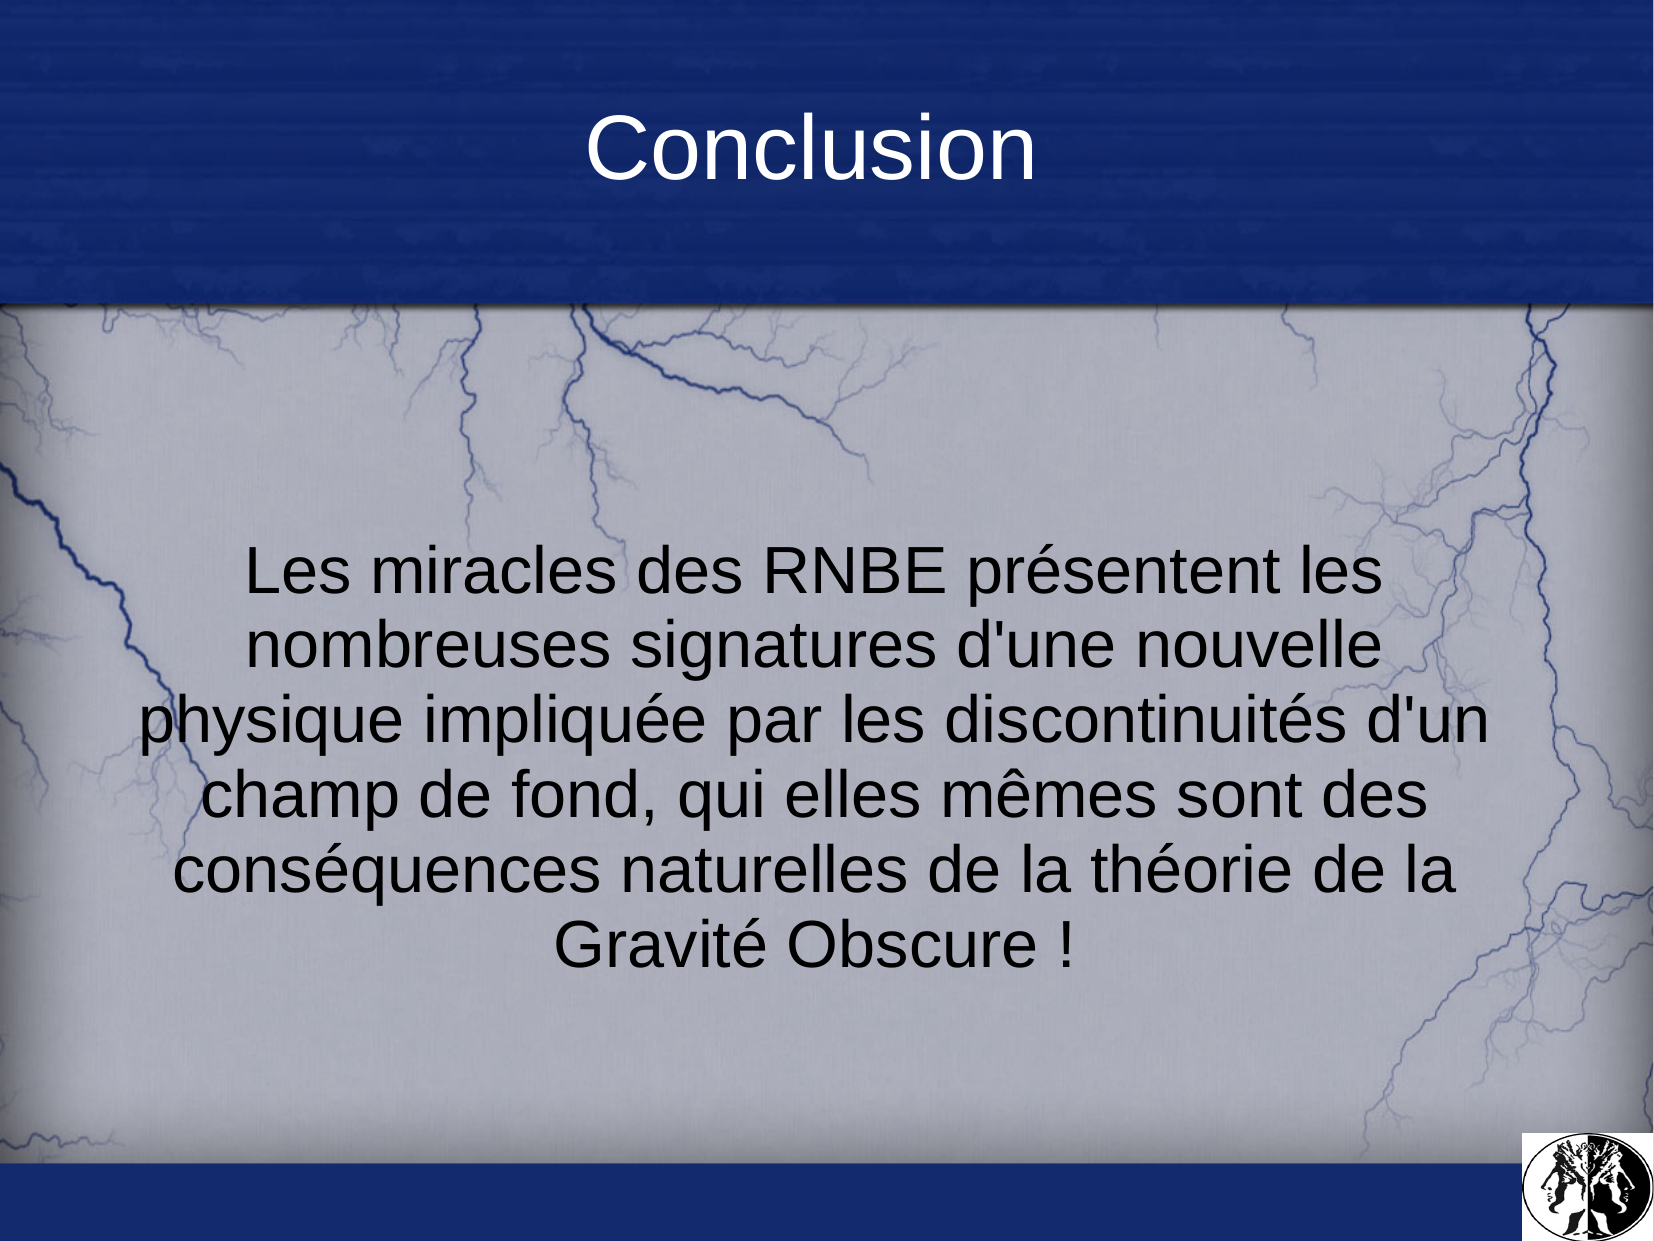

# Conclusion
Les miracles des RNBE présentent les nombreuses signatures d'une nouvelle physique impliquée par les discontinuités d'un champ de fond, qui elles mêmes sont des conséquences naturelles de la théorie de la Gravité Obscure !